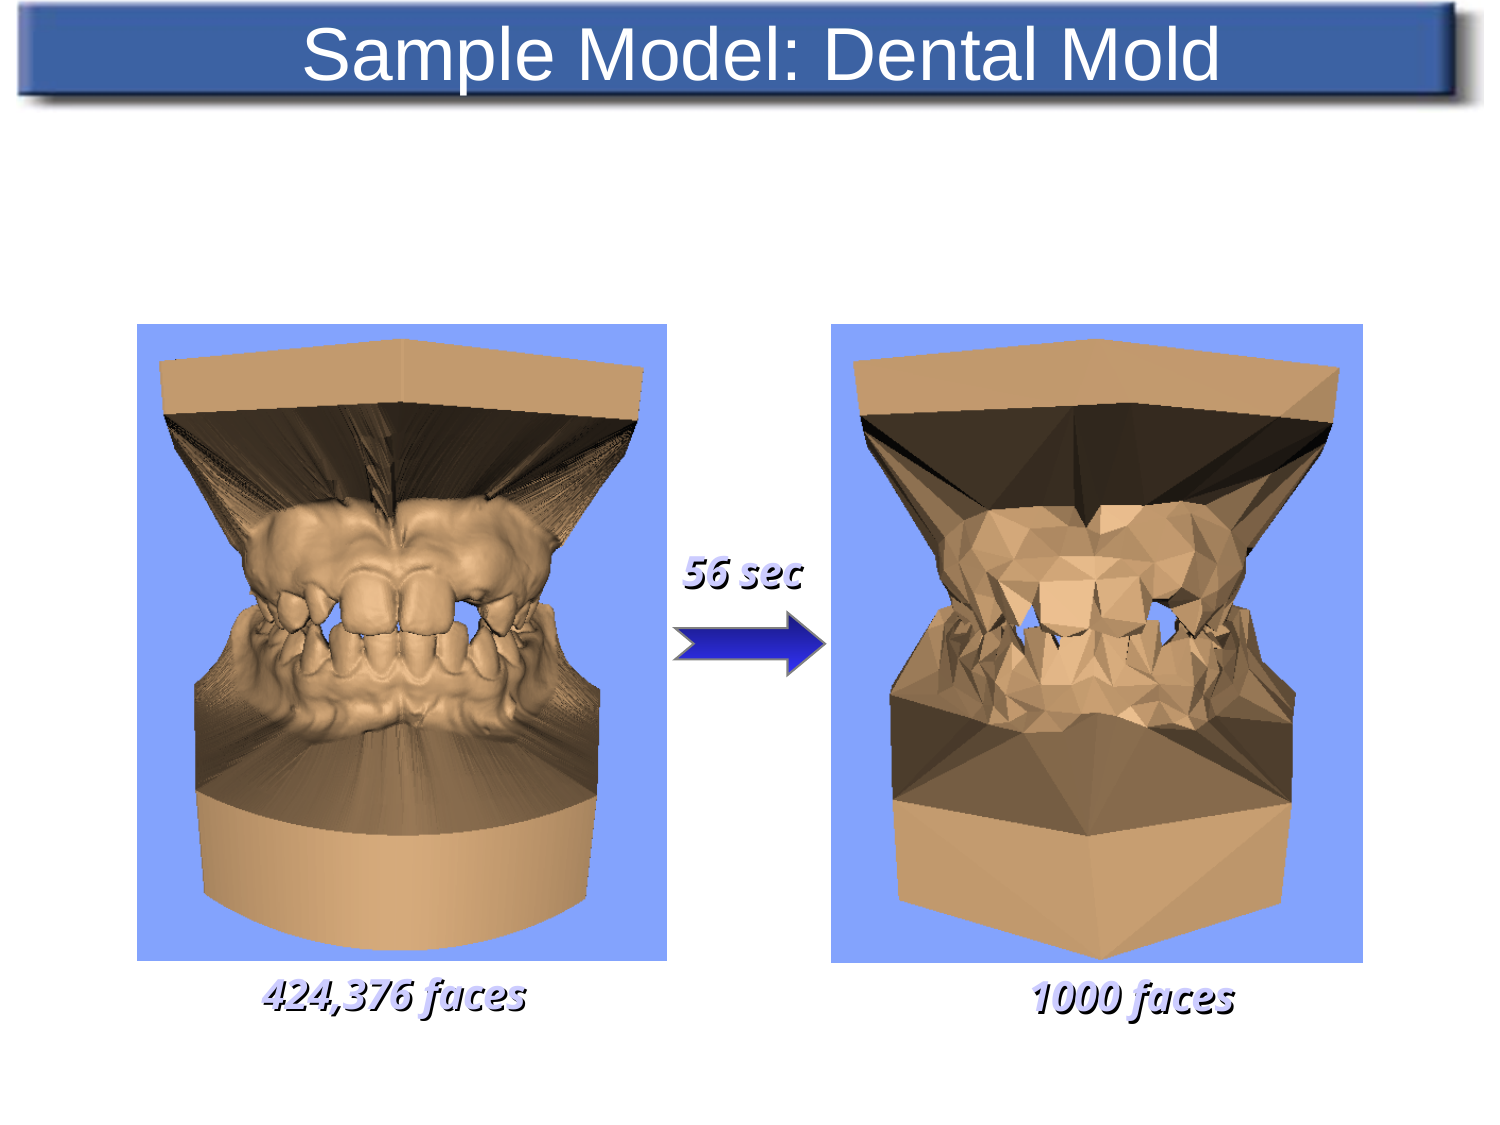

# Sample Model: Dental Mold
56 sec
424,376 faces
1000 faces